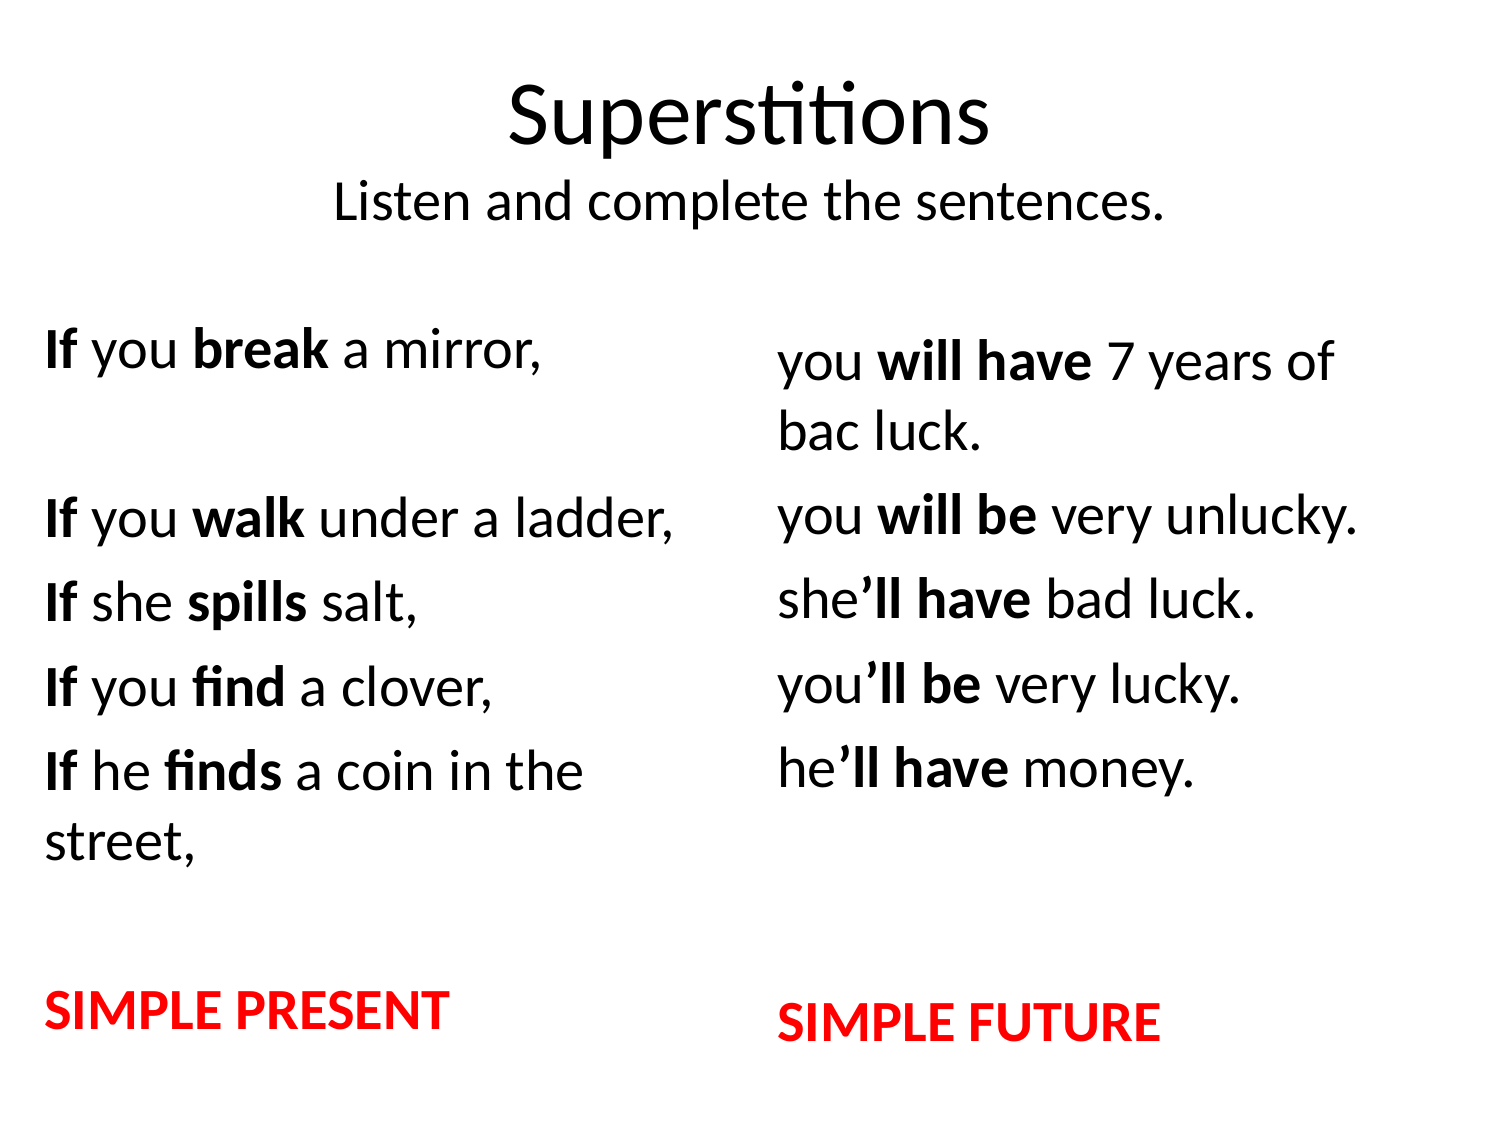

# Superstitions Listen and complete the sentences.
If you break a mirror,
If you walk under a ladder,
If she spills salt,
If you find a clover,
If he finds a coin in the street,
SIMPLE PRESENT
you will have 7 years of bac luck.
you will be very unlucky.
she’ll have bad luck.
you’ll be very lucky.
he’ll have money.
SIMPLE FUTURE